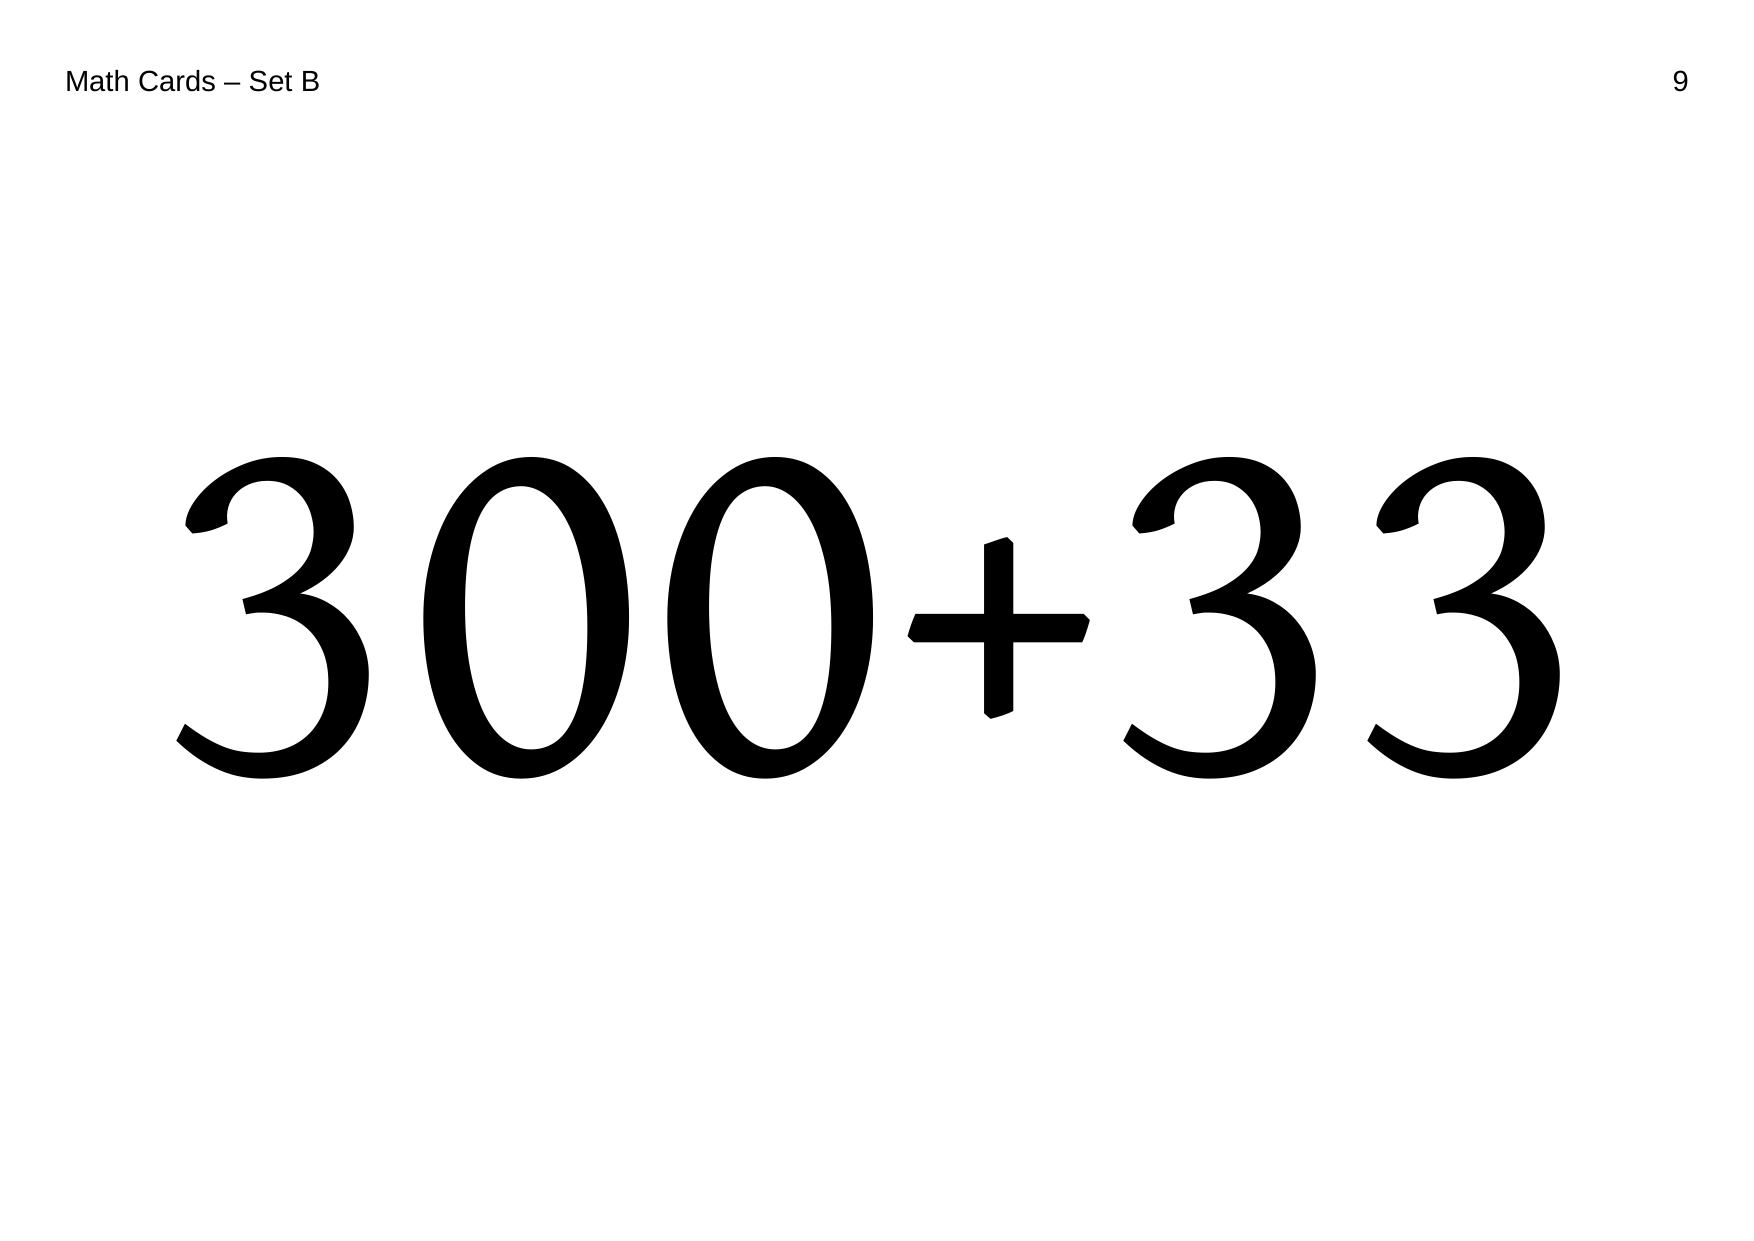

Math Cards – Set B
9
300+33